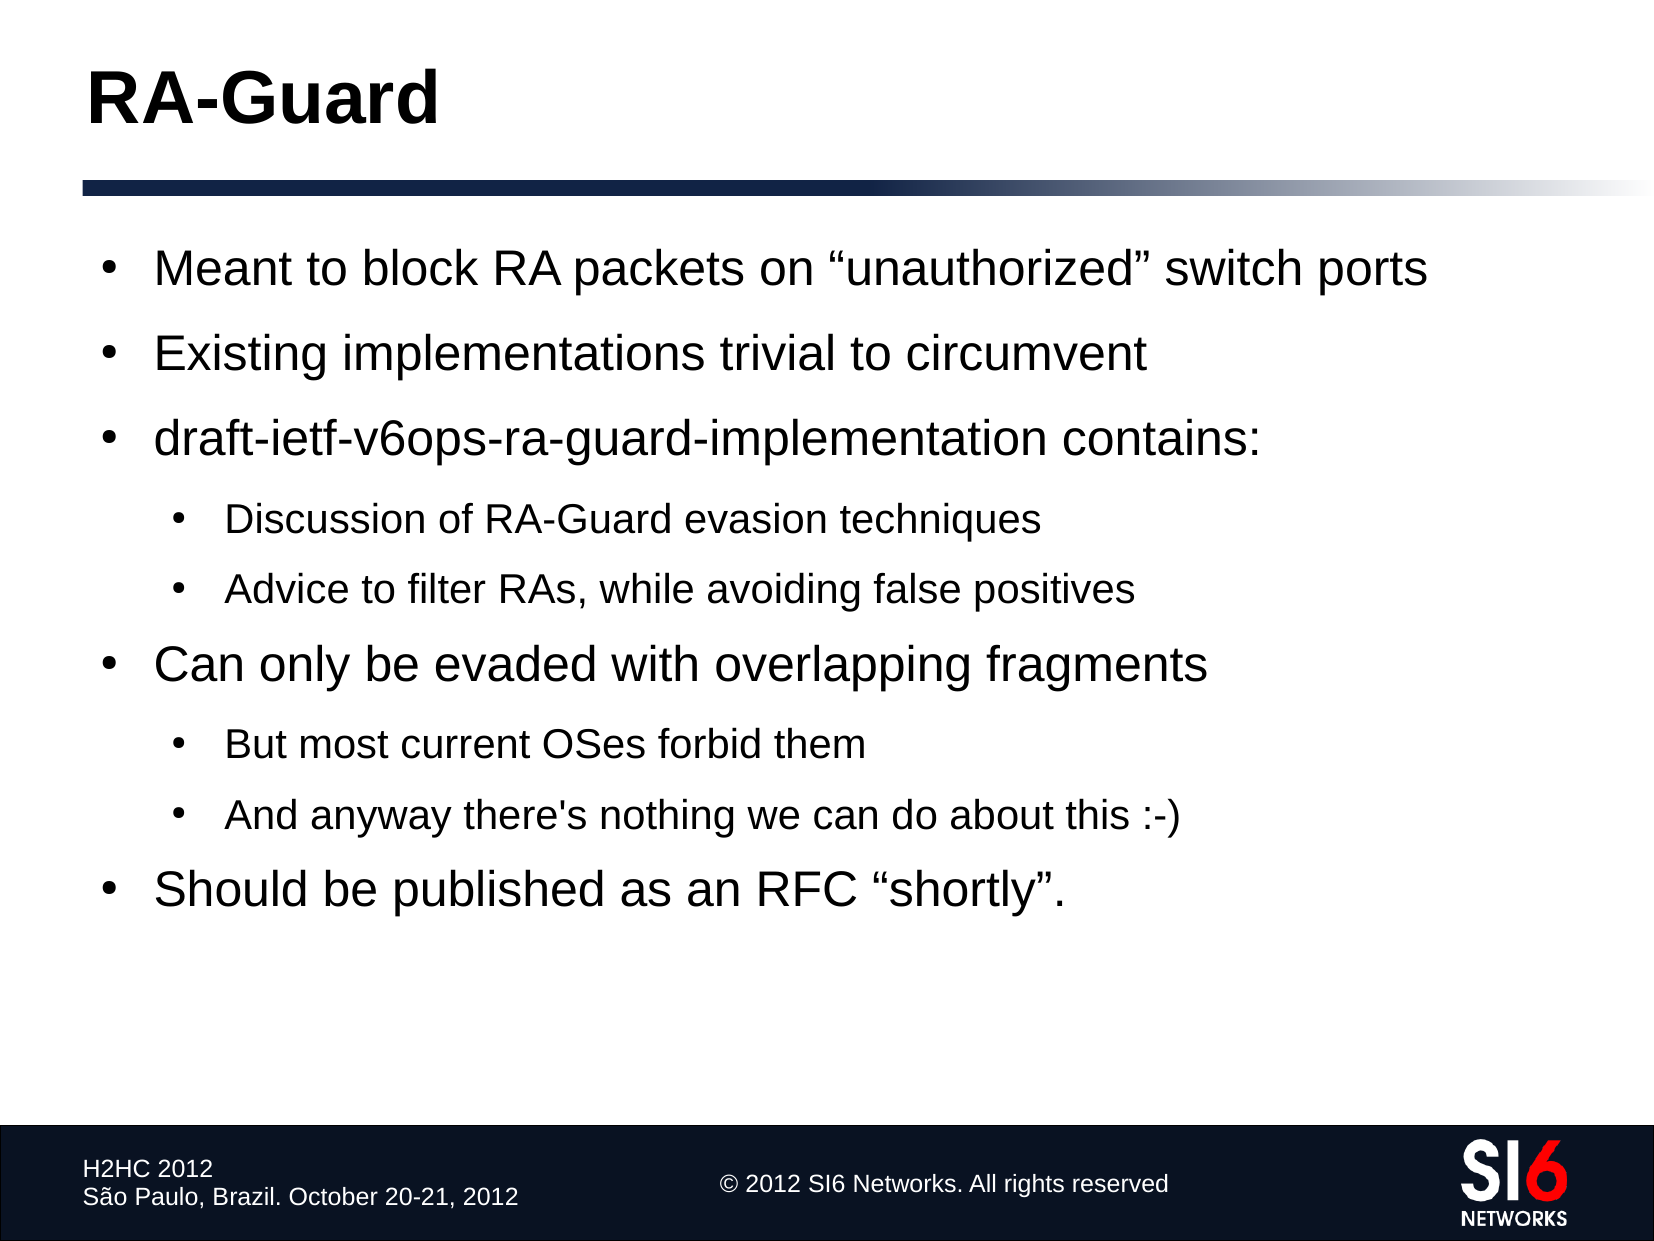

# RA-Guard
Meant to block RA packets on “unauthorized” switch ports
Existing implementations trivial to circumvent
draft-ietf-v6ops-ra-guard-implementation contains:
Discussion of RA-Guard evasion techniques
Advice to filter RAs, while avoiding false positives
Can only be evaded with overlapping fragments
But most current OSes forbid them
And anyway there's nothing we can do about this :-)
Should be published as an RFC “shortly”.